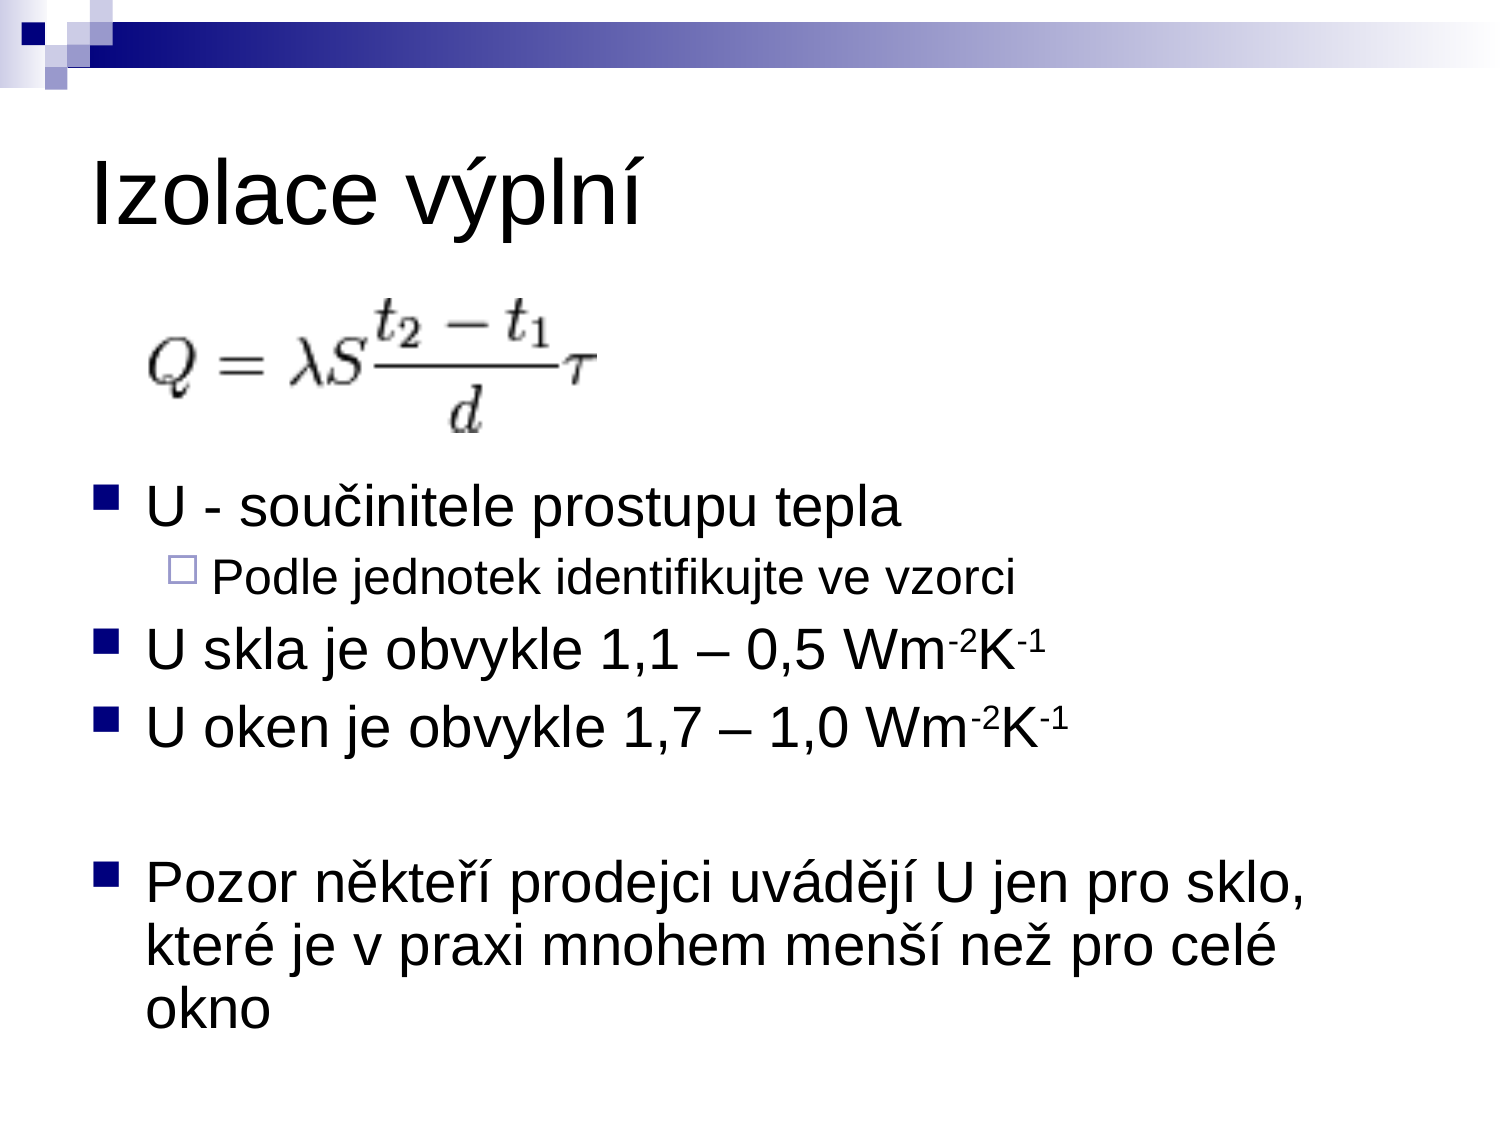

# Izolace výplní
U - součinitele prostupu tepla
Podle jednotek identifikujte ve vzorci
U skla je obvykle 1,1 – 0,5 Wm-2K-1
U oken je obvykle 1,7 – 1,0 Wm-2K-1
Pozor někteří prodejci uvádějí U jen pro sklo, které je v praxi mnohem menší než pro celé okno